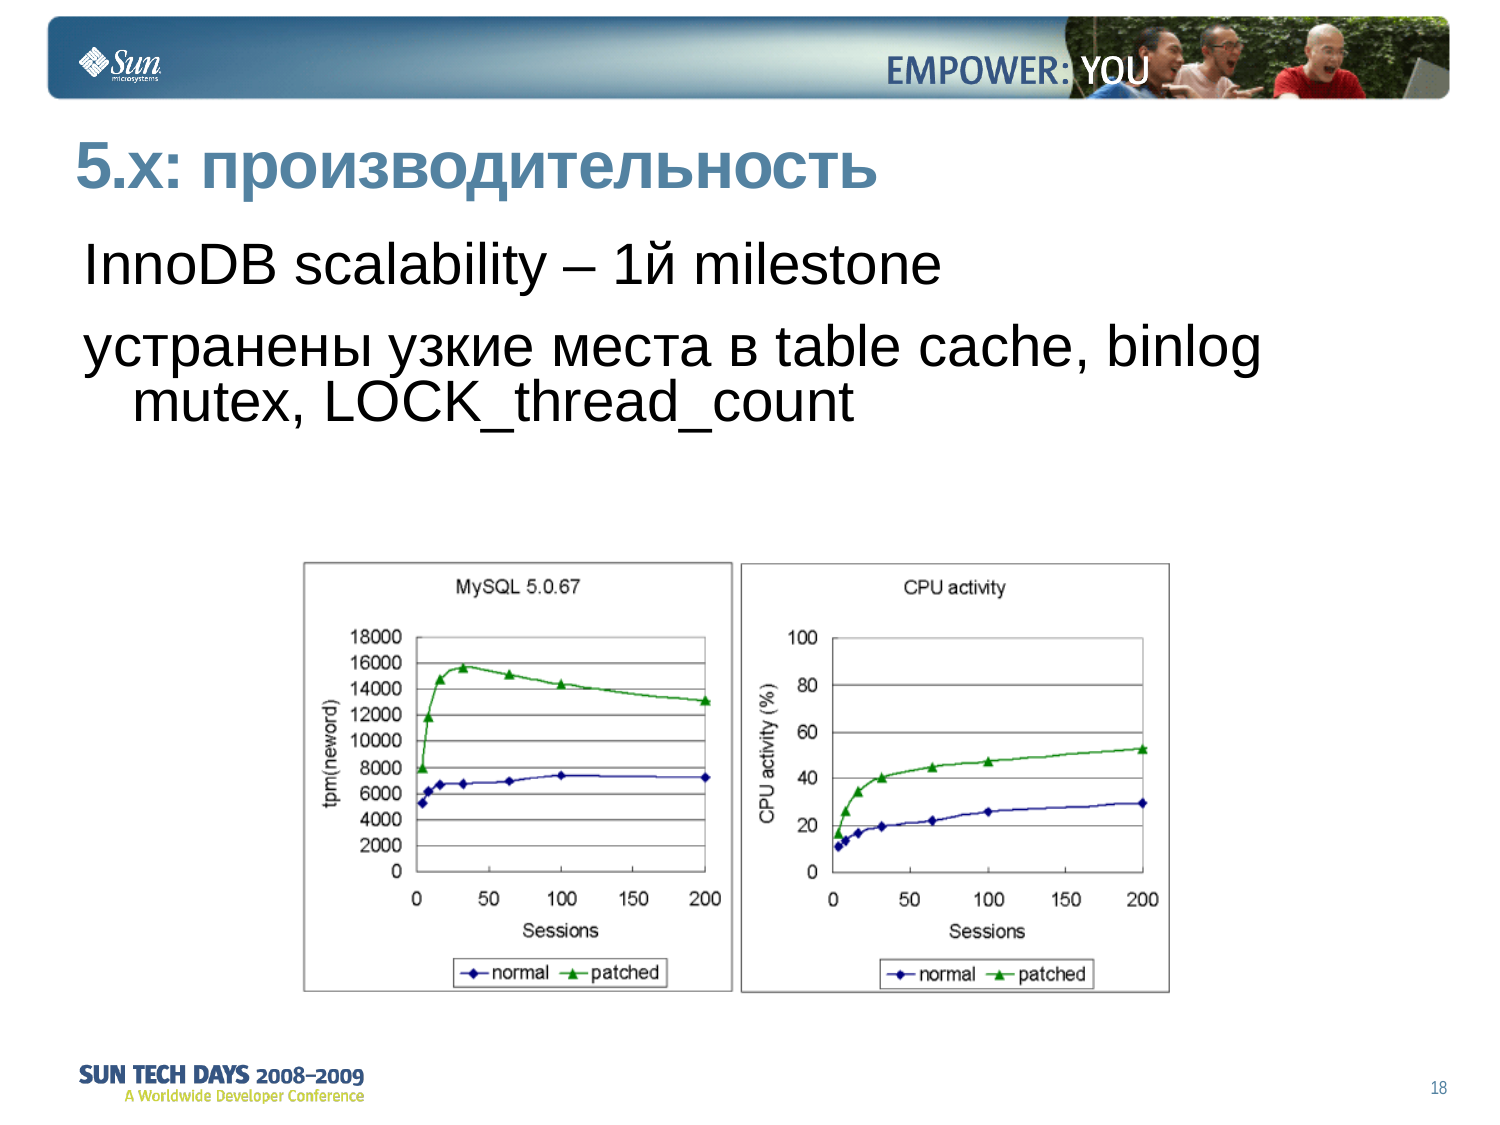

# 5.x: производительность
InnoDB scalability – 1й milestone
устранены узкие места в table cache, binlog mutex, LOCK_thread_count